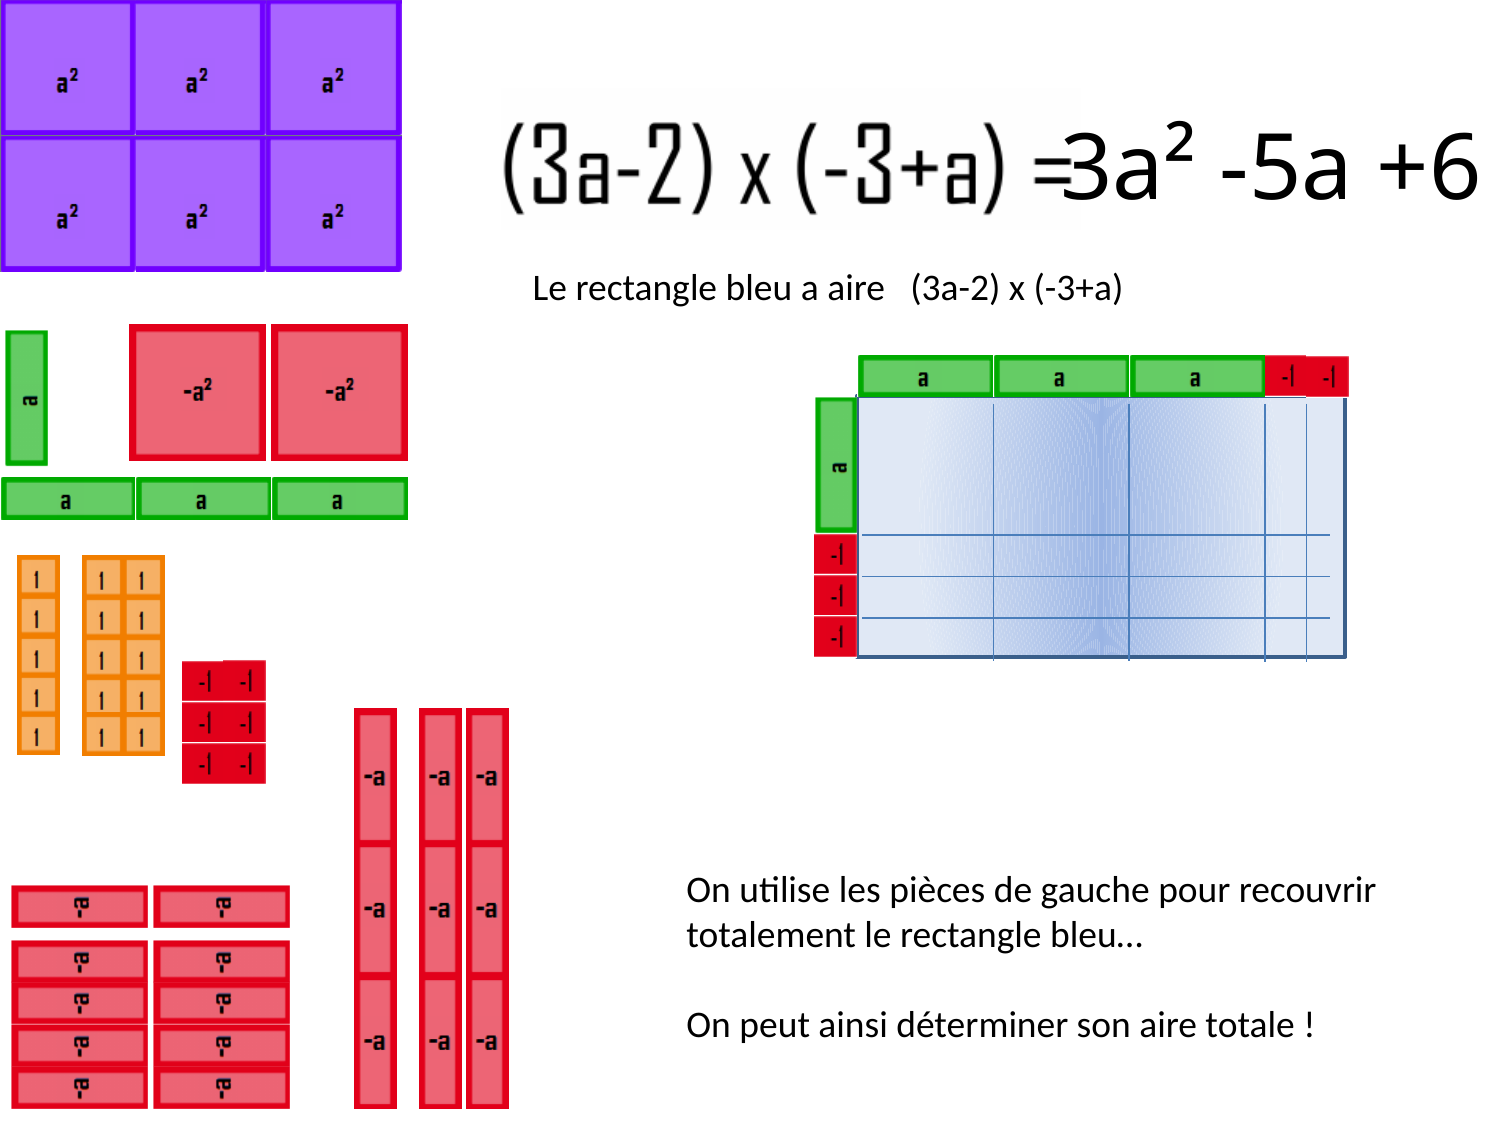

3a² -5a +6
Le rectangle bleu a aire (3a-2) x (-3+a)
On utilise les pièces de gauche pour recouvrir
totalement le rectangle bleu…
On peut ainsi déterminer son aire totale !